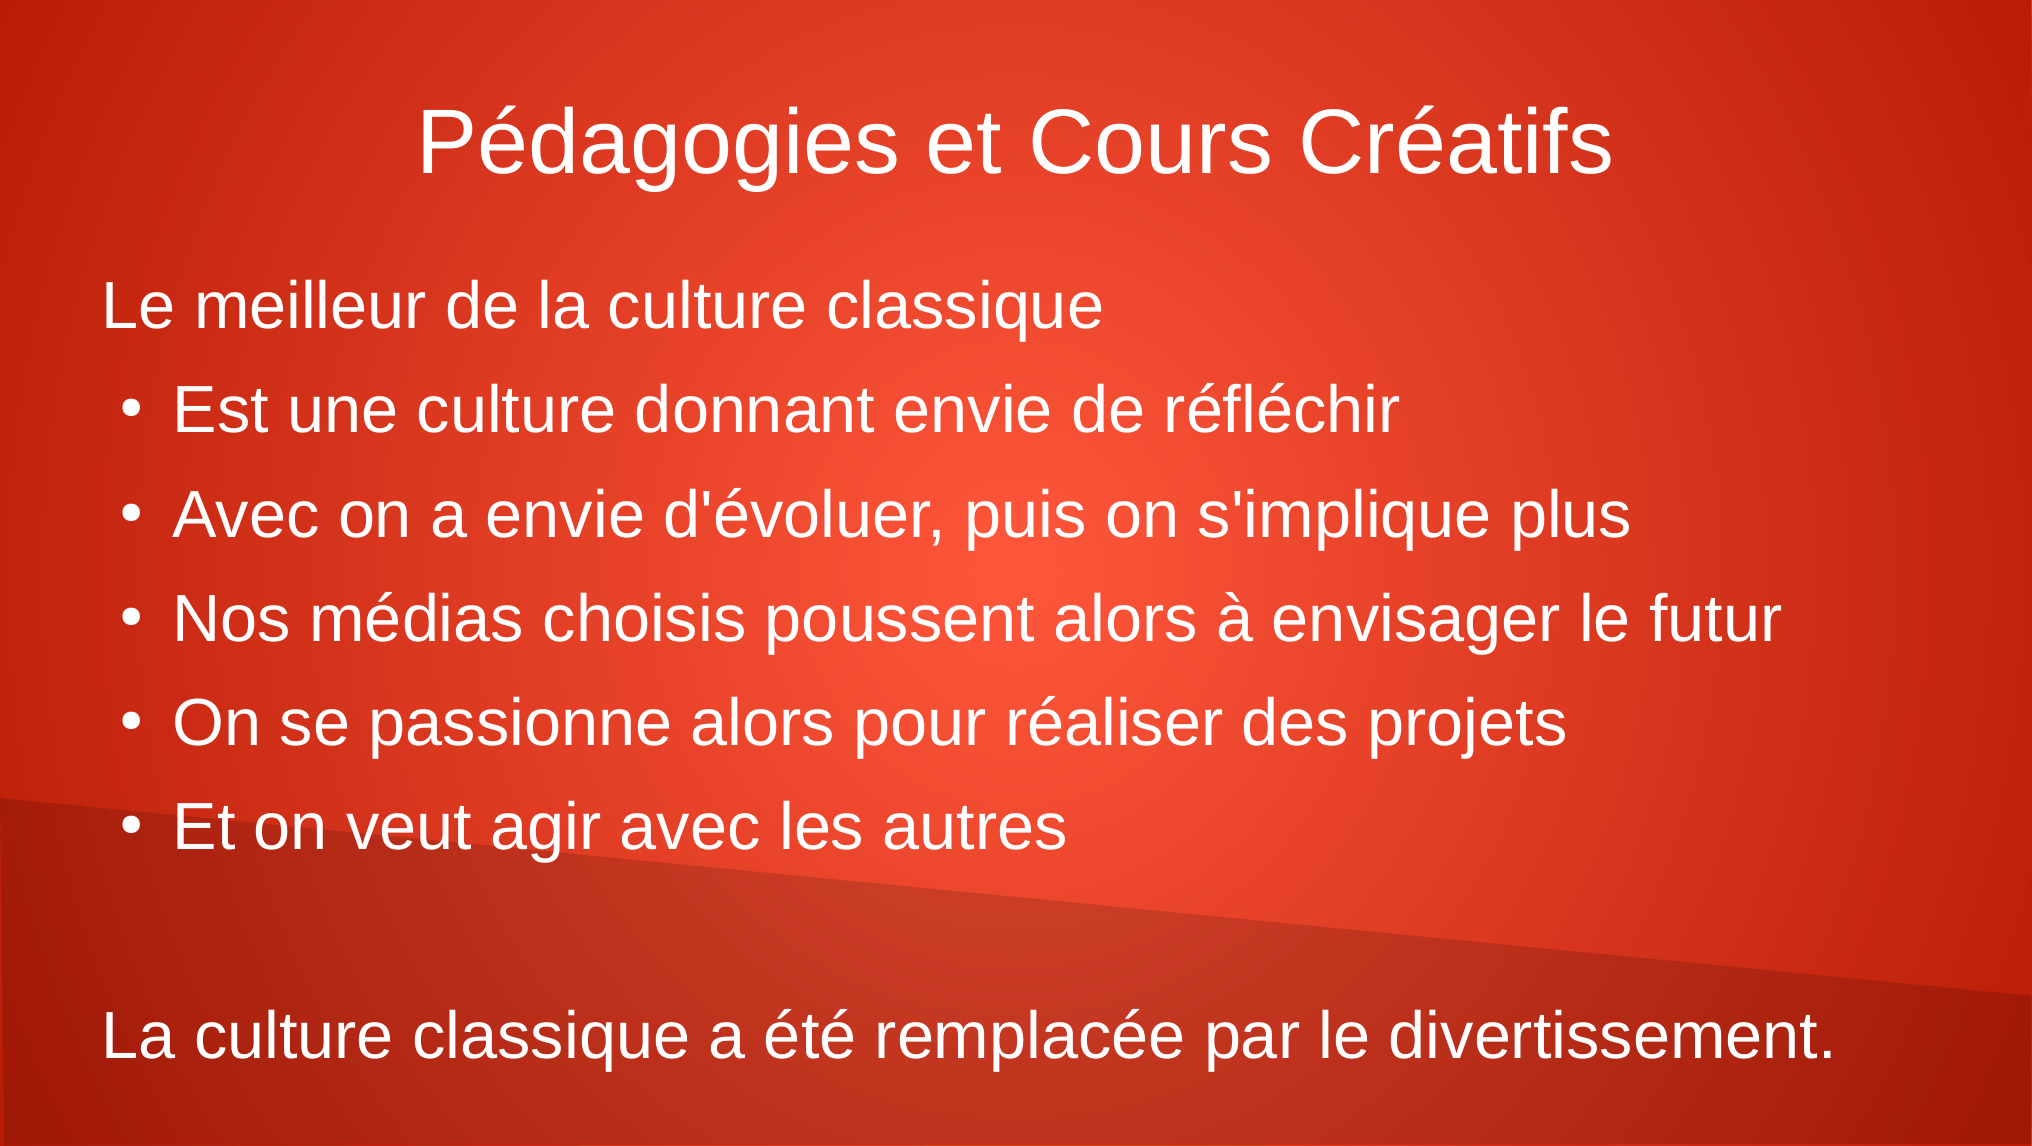

# Pédagogies et Cours Créatifs
Le meilleur de la culture classique
Est une culture donnant envie de réfléchir
Avec on a envie d'évoluer, puis on s'implique plus
Nos médias choisis poussent alors à envisager le futur
On se passionne alors pour réaliser des projets
Et on veut agir avec les autres
La culture classique a été remplacée par le divertissement.